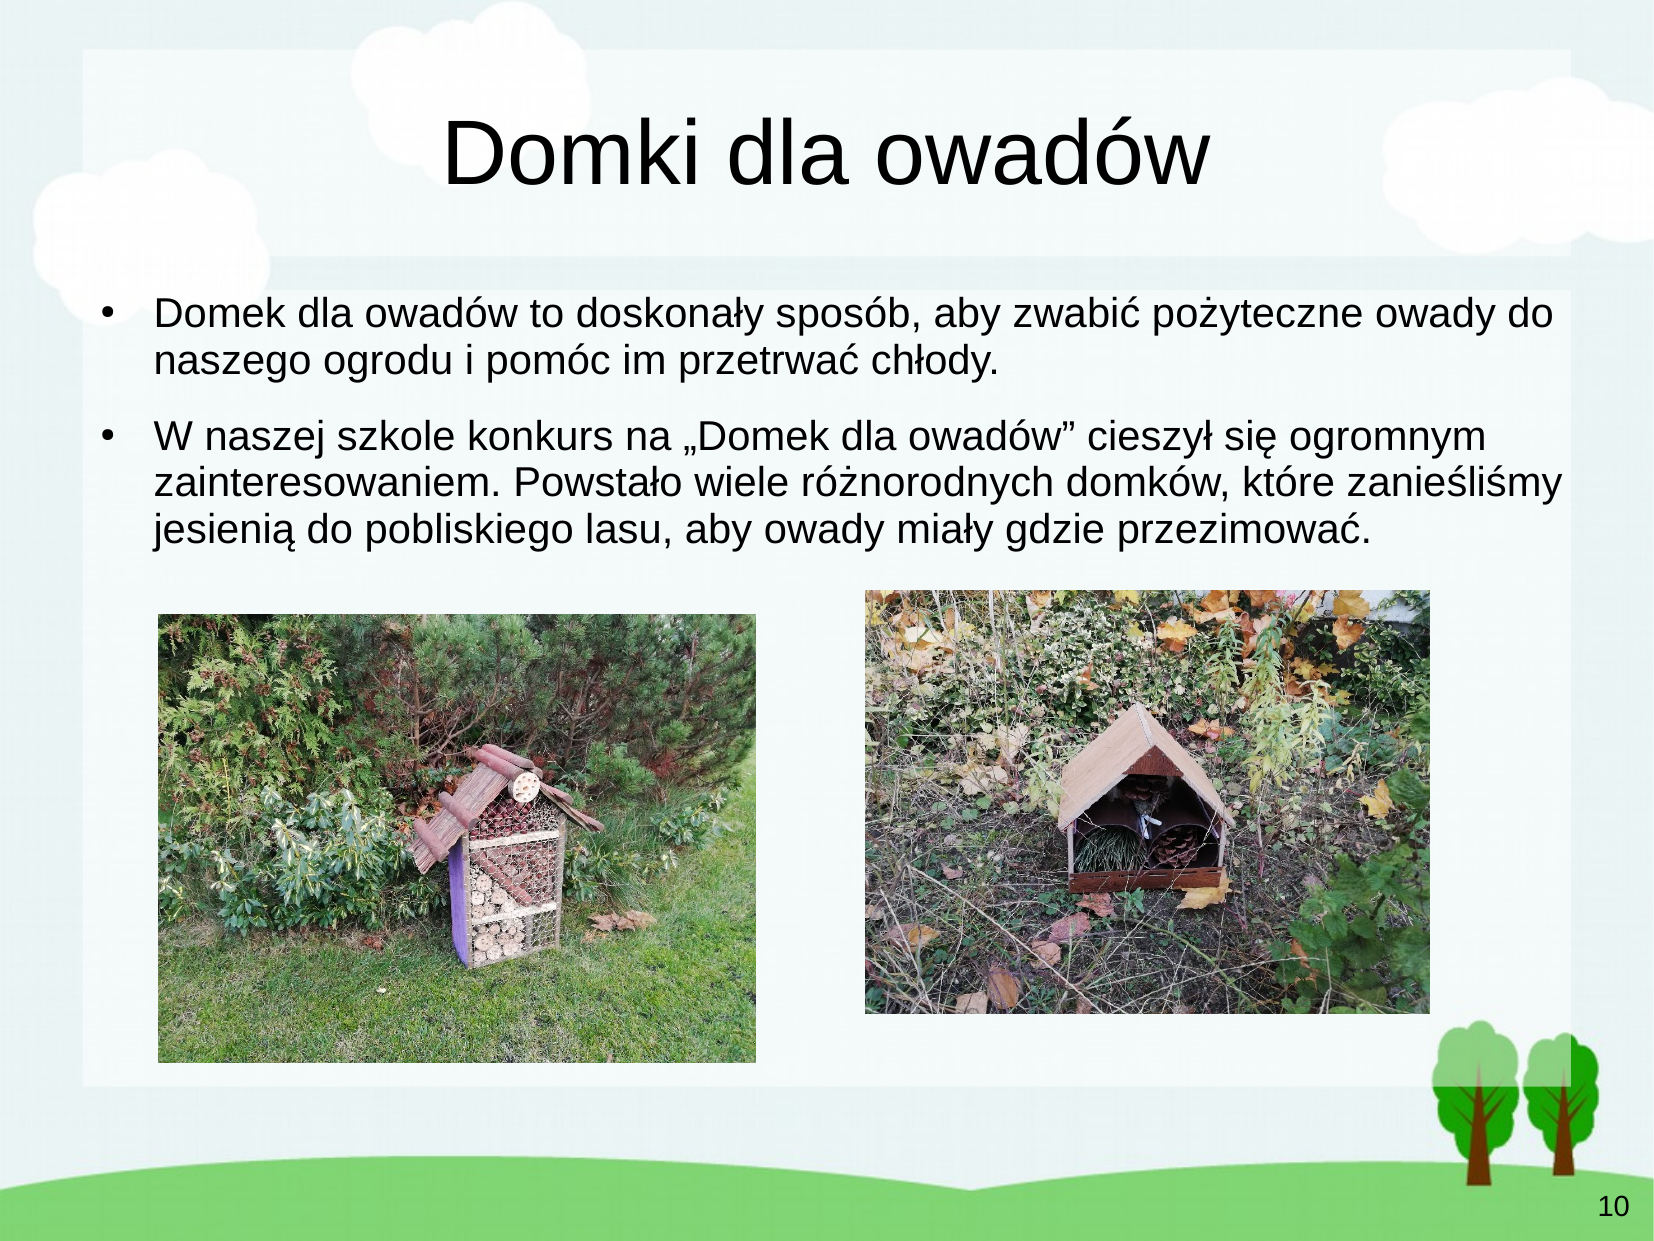

# Domki dla owadów
Domek dla owadów to doskonały sposób, aby zwabić pożyteczne owady do naszego ogrodu i pomóc im przetrwać chłody.
W naszej szkole konkurs na „Domek dla owadów” cieszył się ogromnym zainteresowaniem. Powstało wiele różnorodnych domków, które zanieśliśmy jesienią do pobliskiego lasu, aby owady miały gdzie przezimować.
10